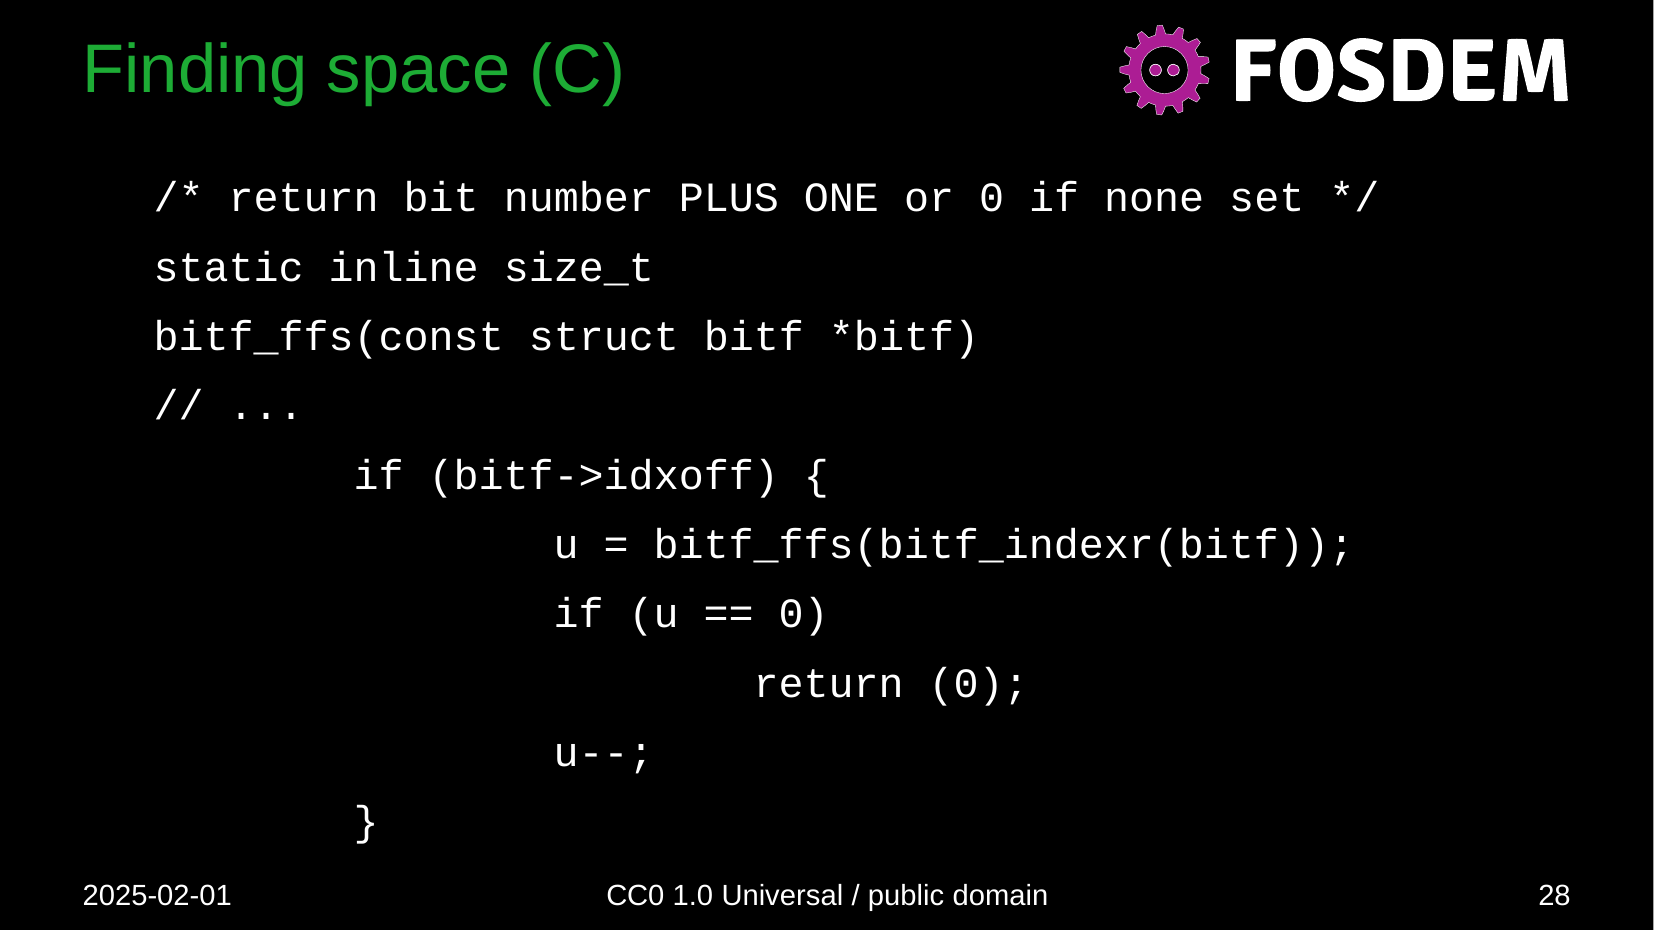

# Finding space (C)
/* return bit number PLUS ONE or 0 if none set */
static inline size_t
bitf_ffs(const struct bitf *bitf)
// ...
 if (bitf->idxoff) {
 u = bitf_ffs(bitf_indexr(bitf));
 if (u == 0)
 return (0);
 u--;
 }
2025-02-01
CC0 1.0 Universal / public domain
28